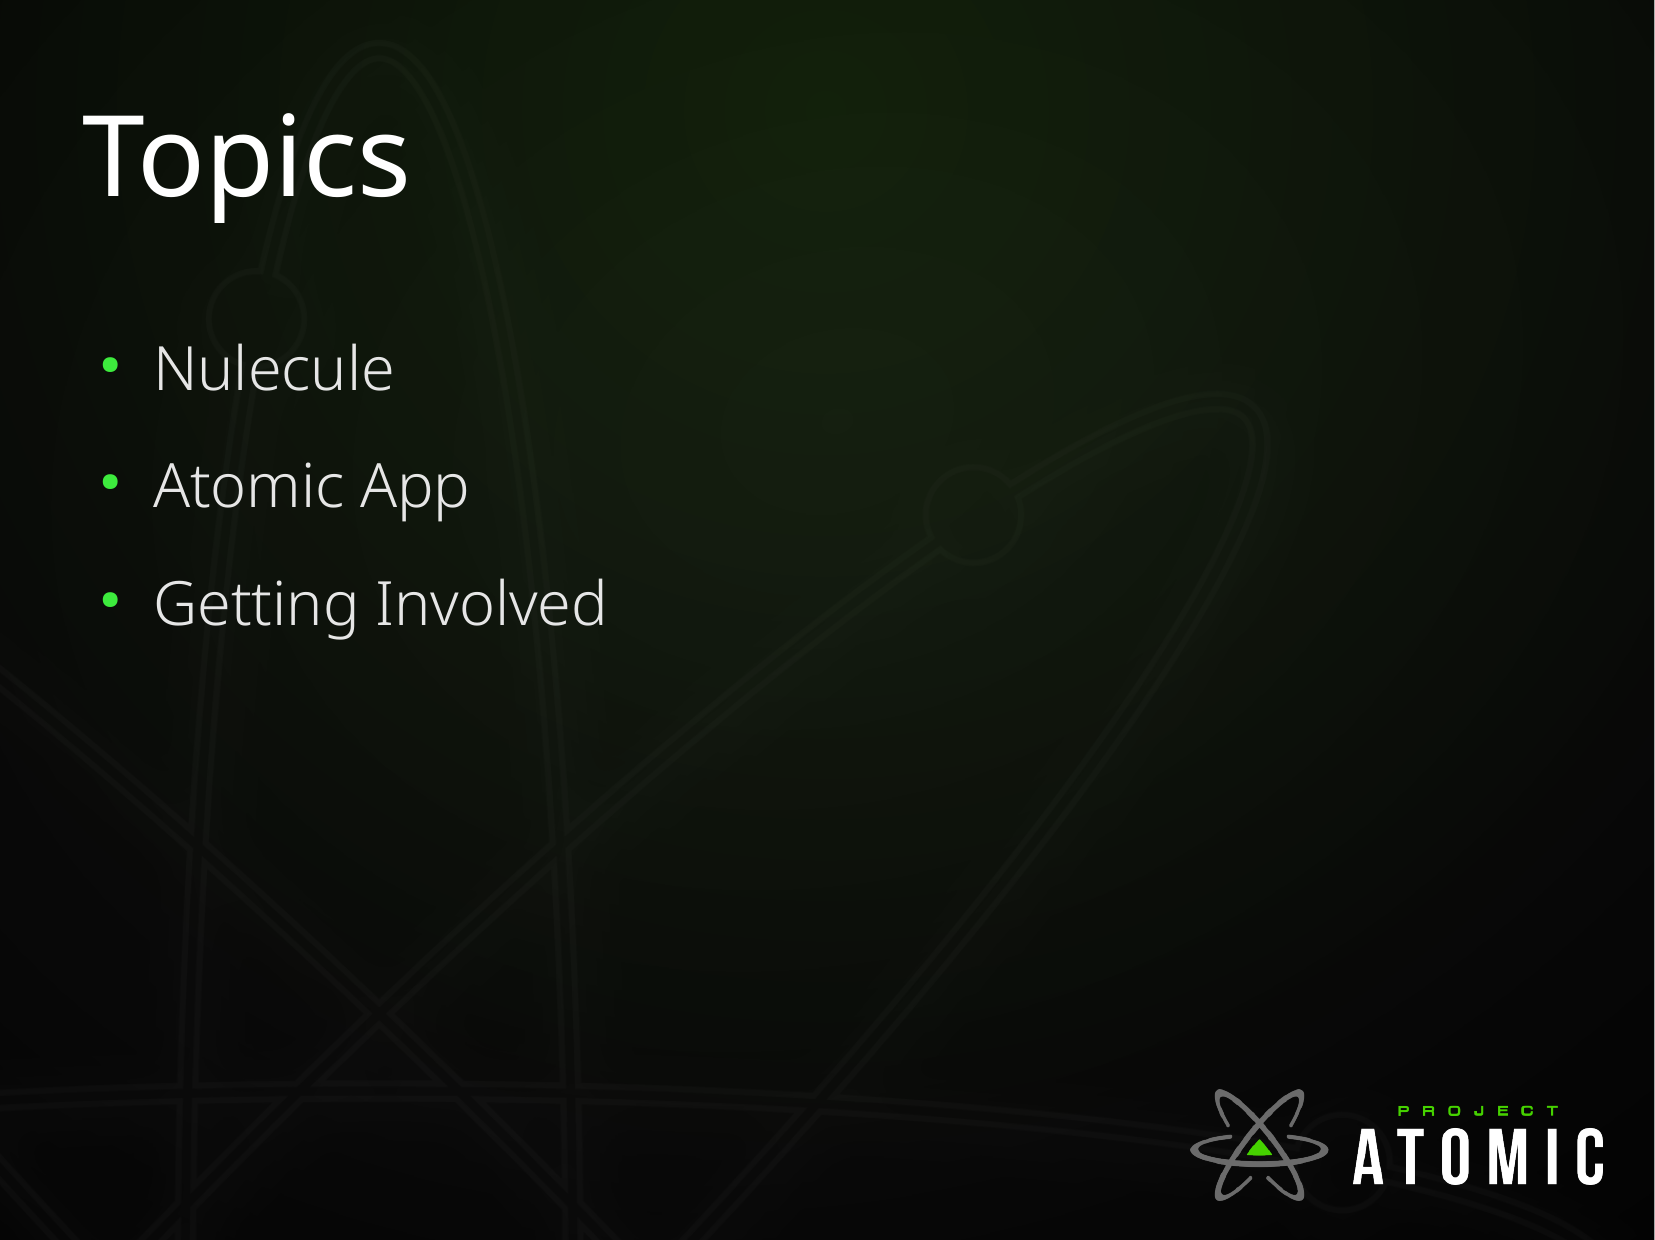

# Topics
Nulecule
Atomic App
Getting Involved